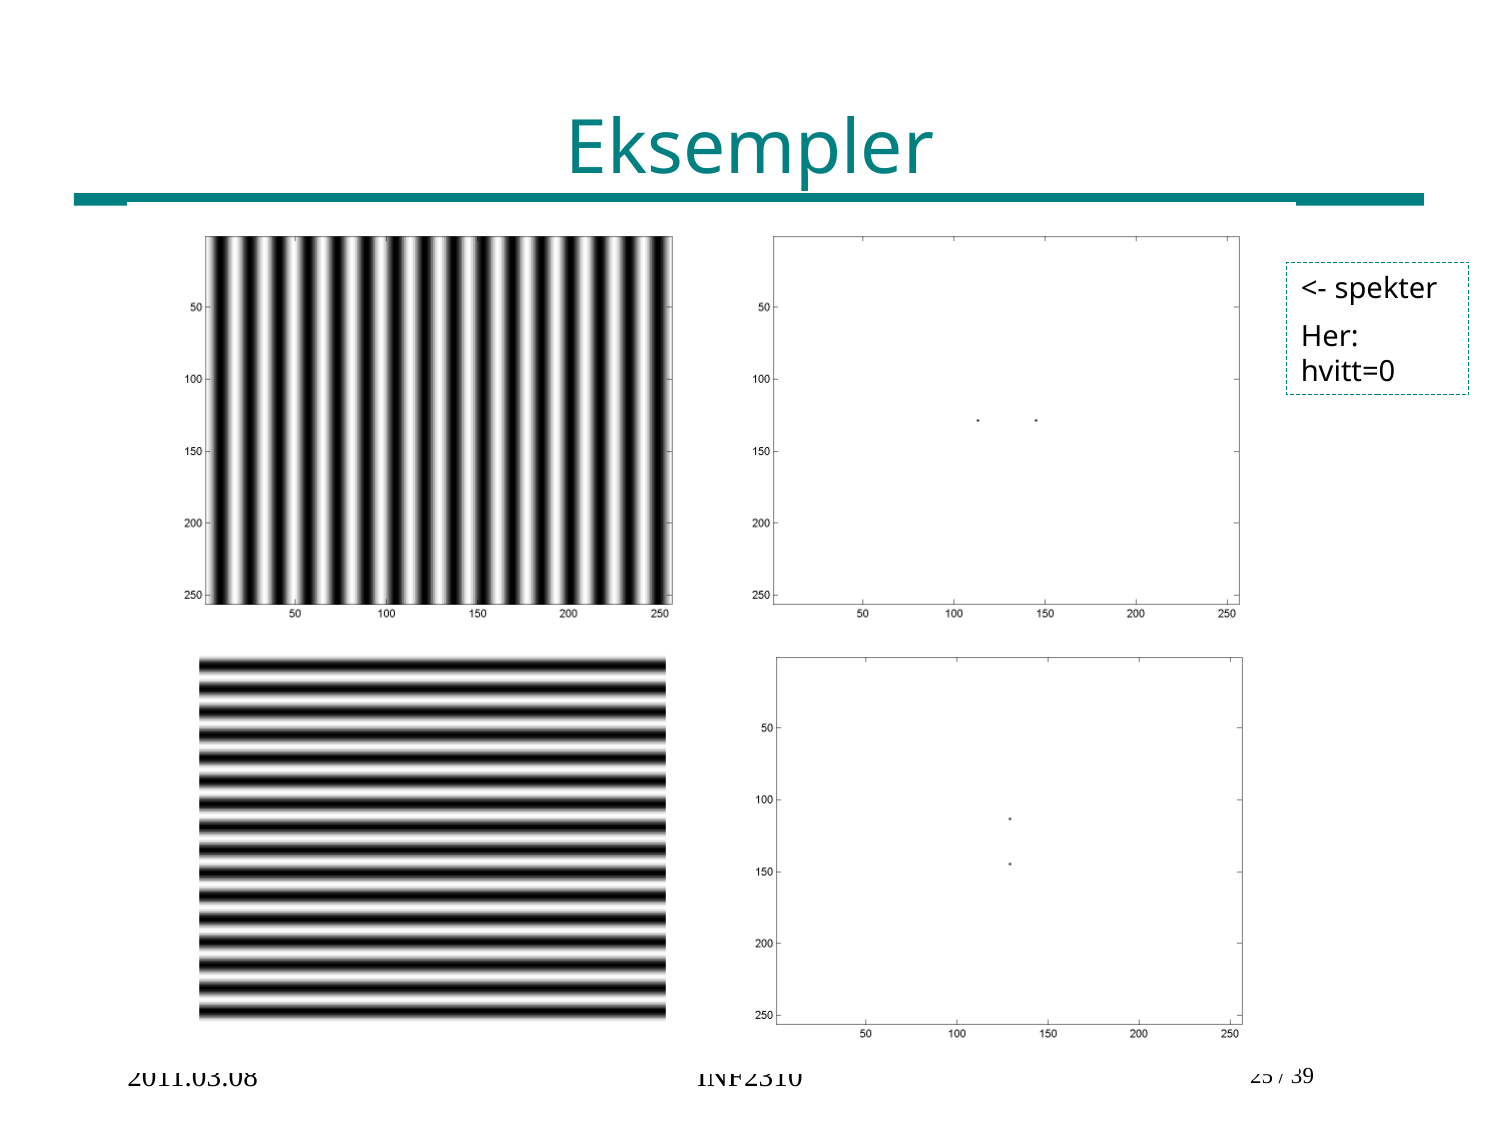

# Eksempler
<- spekter
Her:
hvitt=0
2011.03.08XXX
INF2310